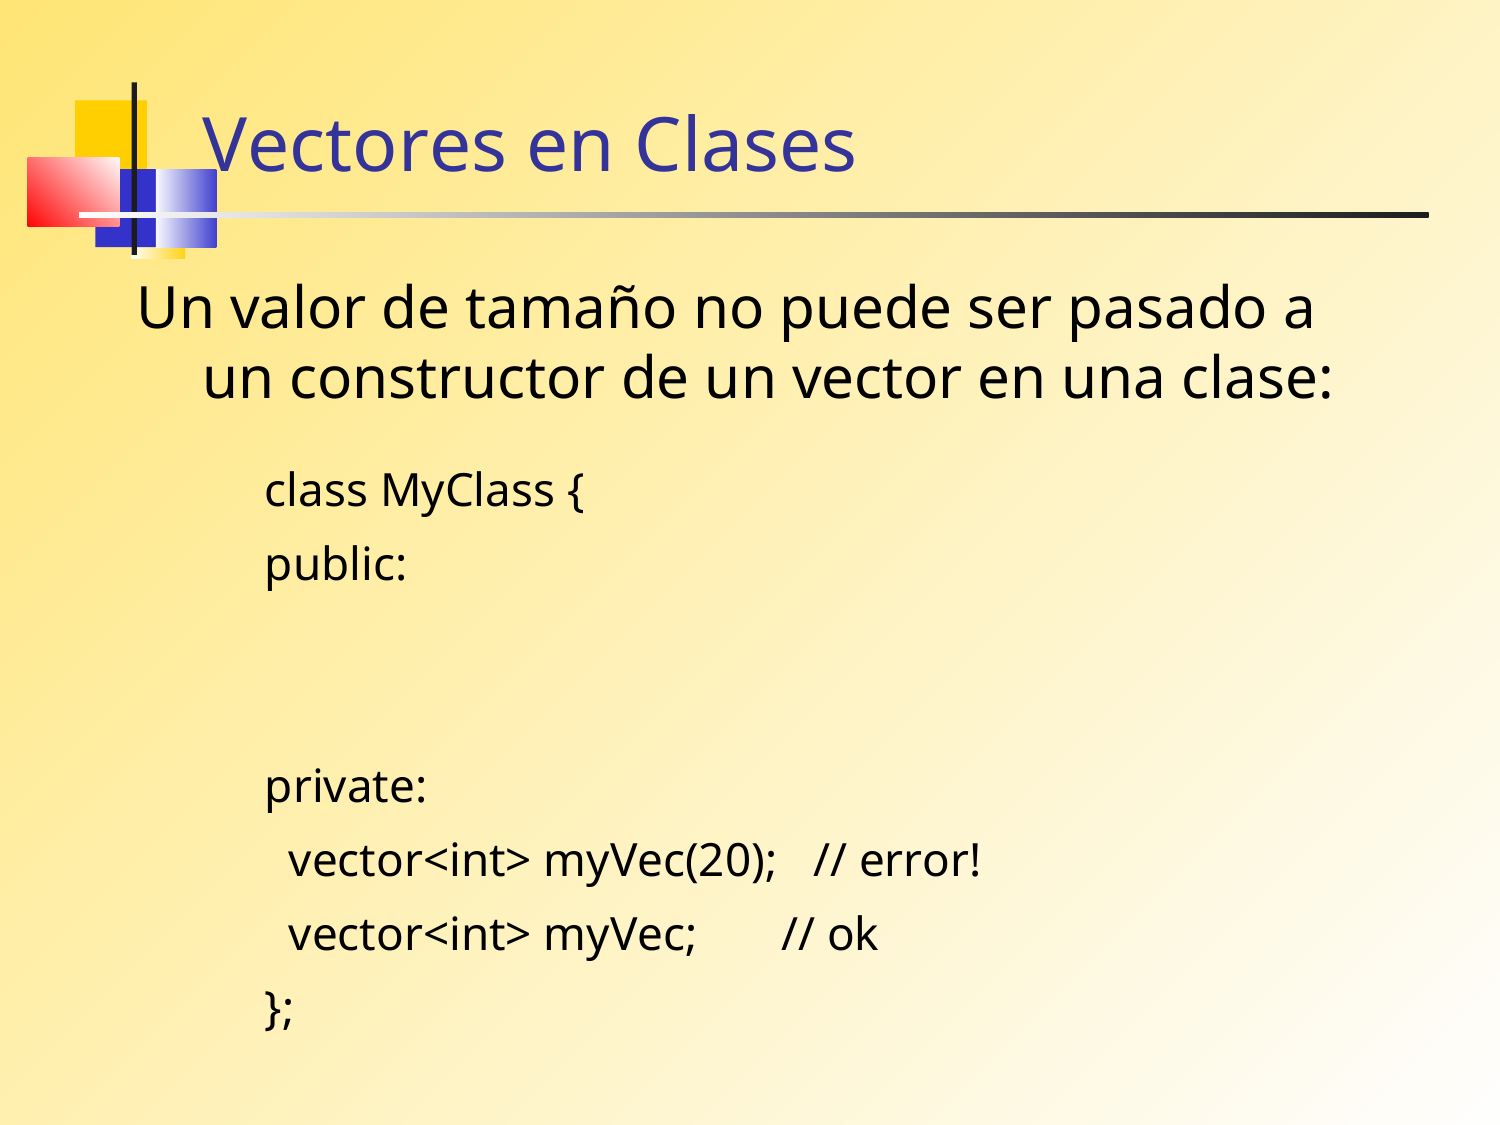

# Vectores en Clases
Un valor de tamaño no puede ser pasado a un constructor de un vector en una clase:
class MyClass {
public:
private:
 vector<int> myVec(20); // error!
 vector<int> myVec; // ok
};